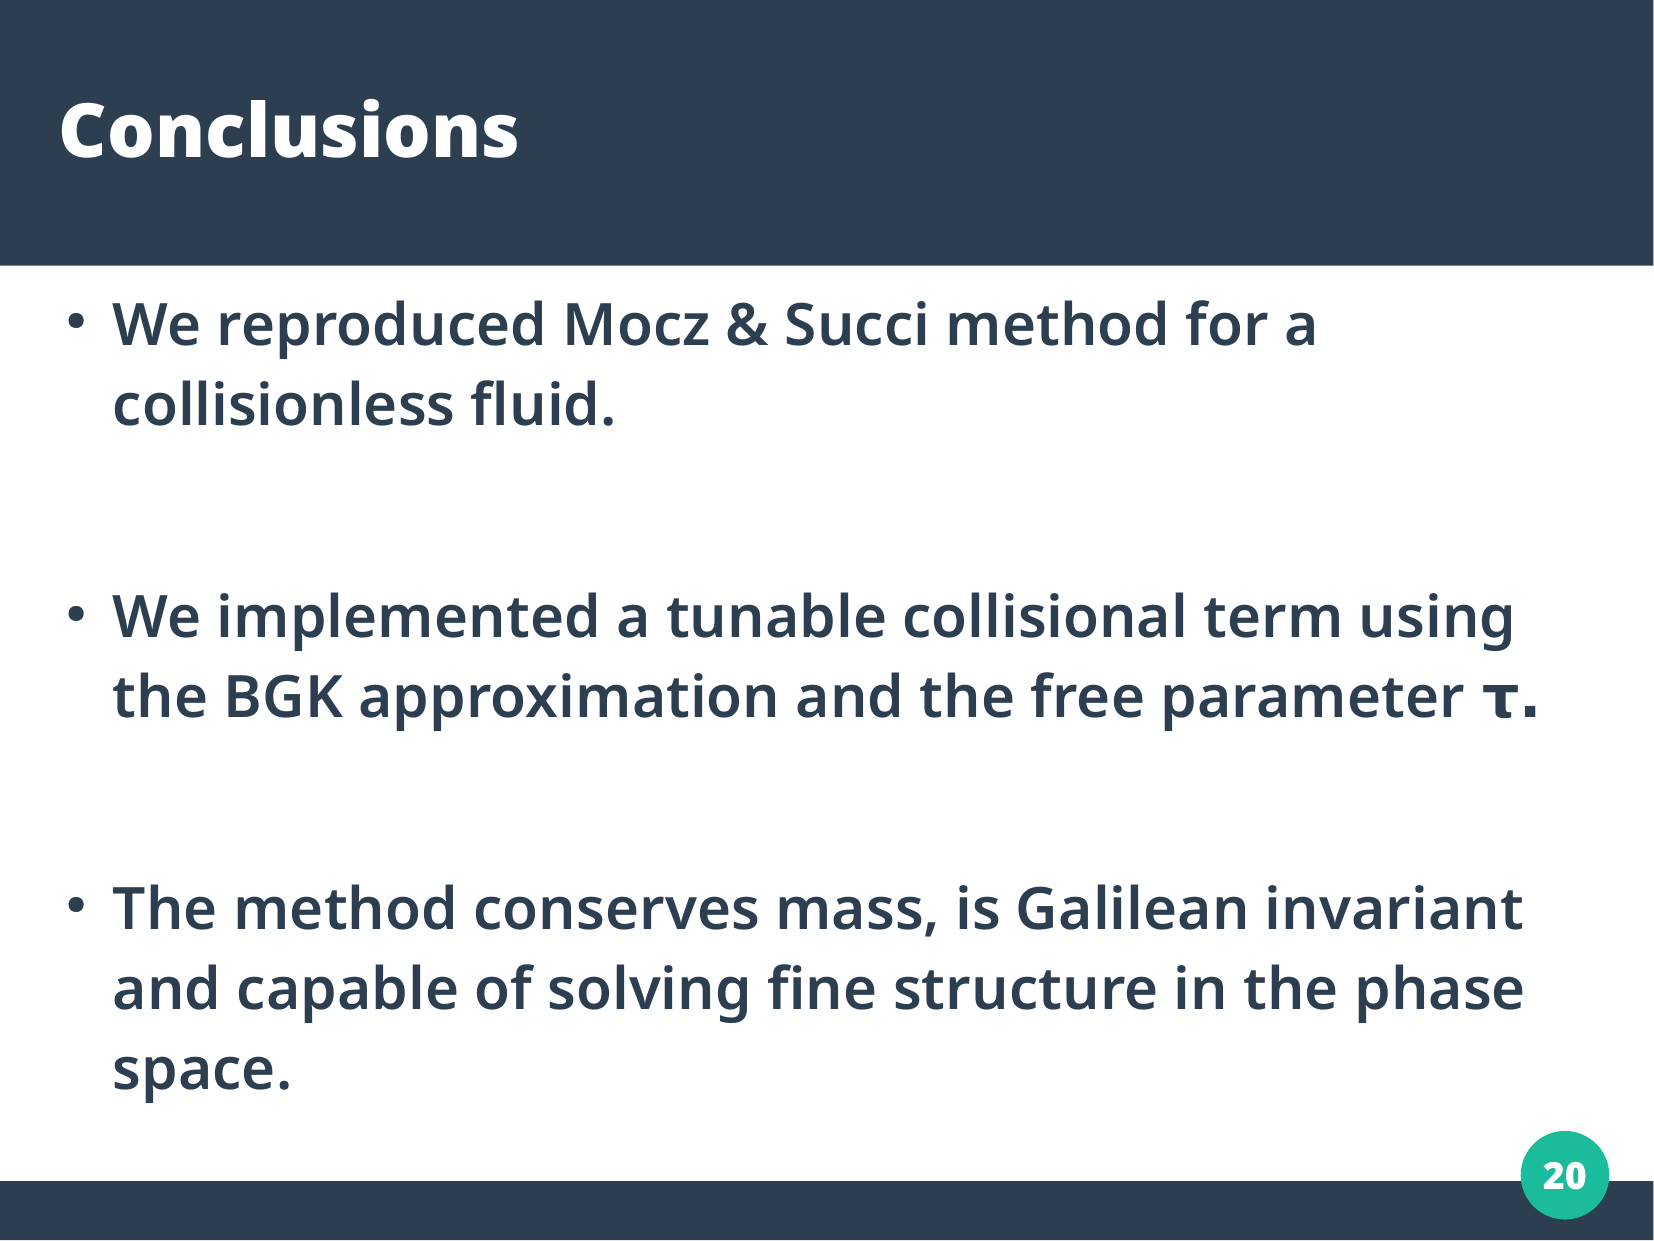

# Conclusions
We reproduced Mocz & Succi method for a collisionless fluid.
We implemented a tunable collisional term using the BGK approximation and the free parameter τ.
The method conserves mass, is Galilean invariant and capable of solving fine structure in the phase space.
20